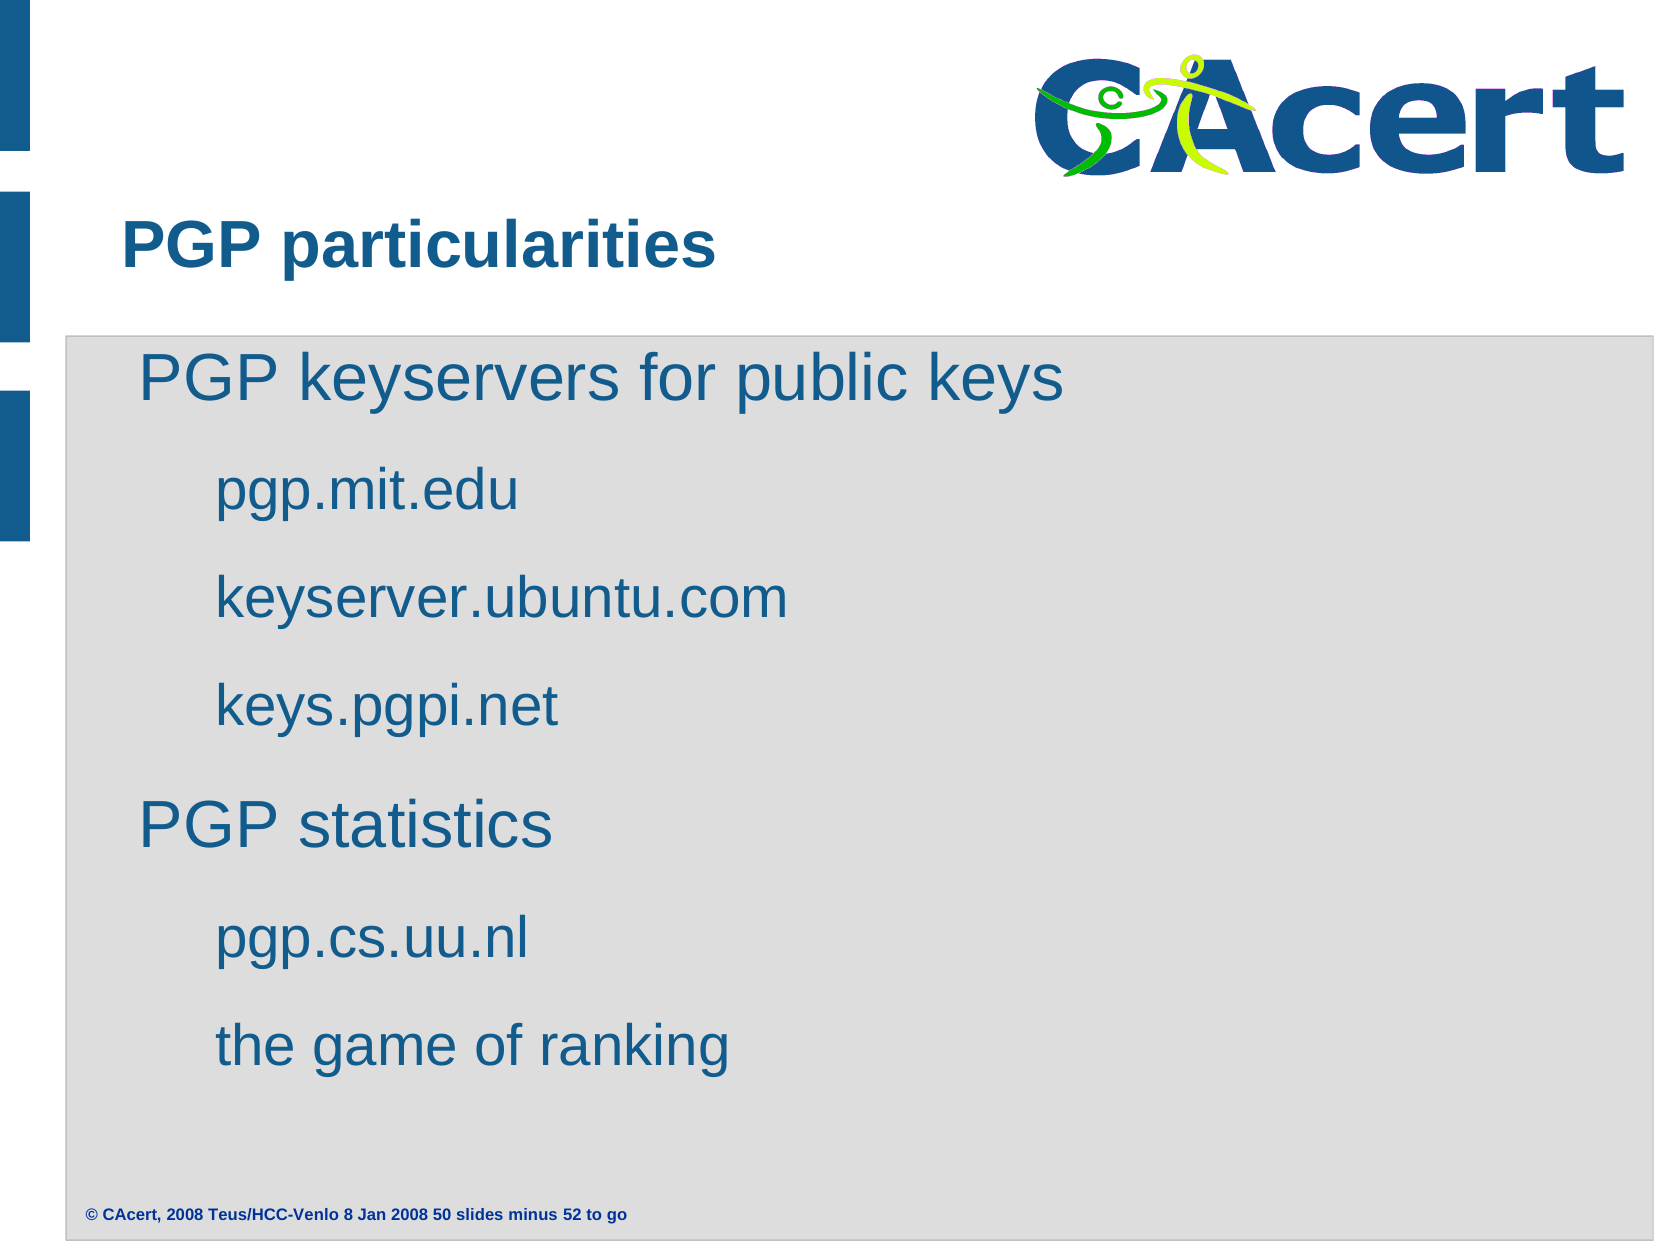

# PGP particularities
PGP keyservers for public keys
pgp.mit.edu
keyserver.ubuntu.com
keys.pgpi.net
PGP statistics
pgp.cs.uu.nl
the game of ranking